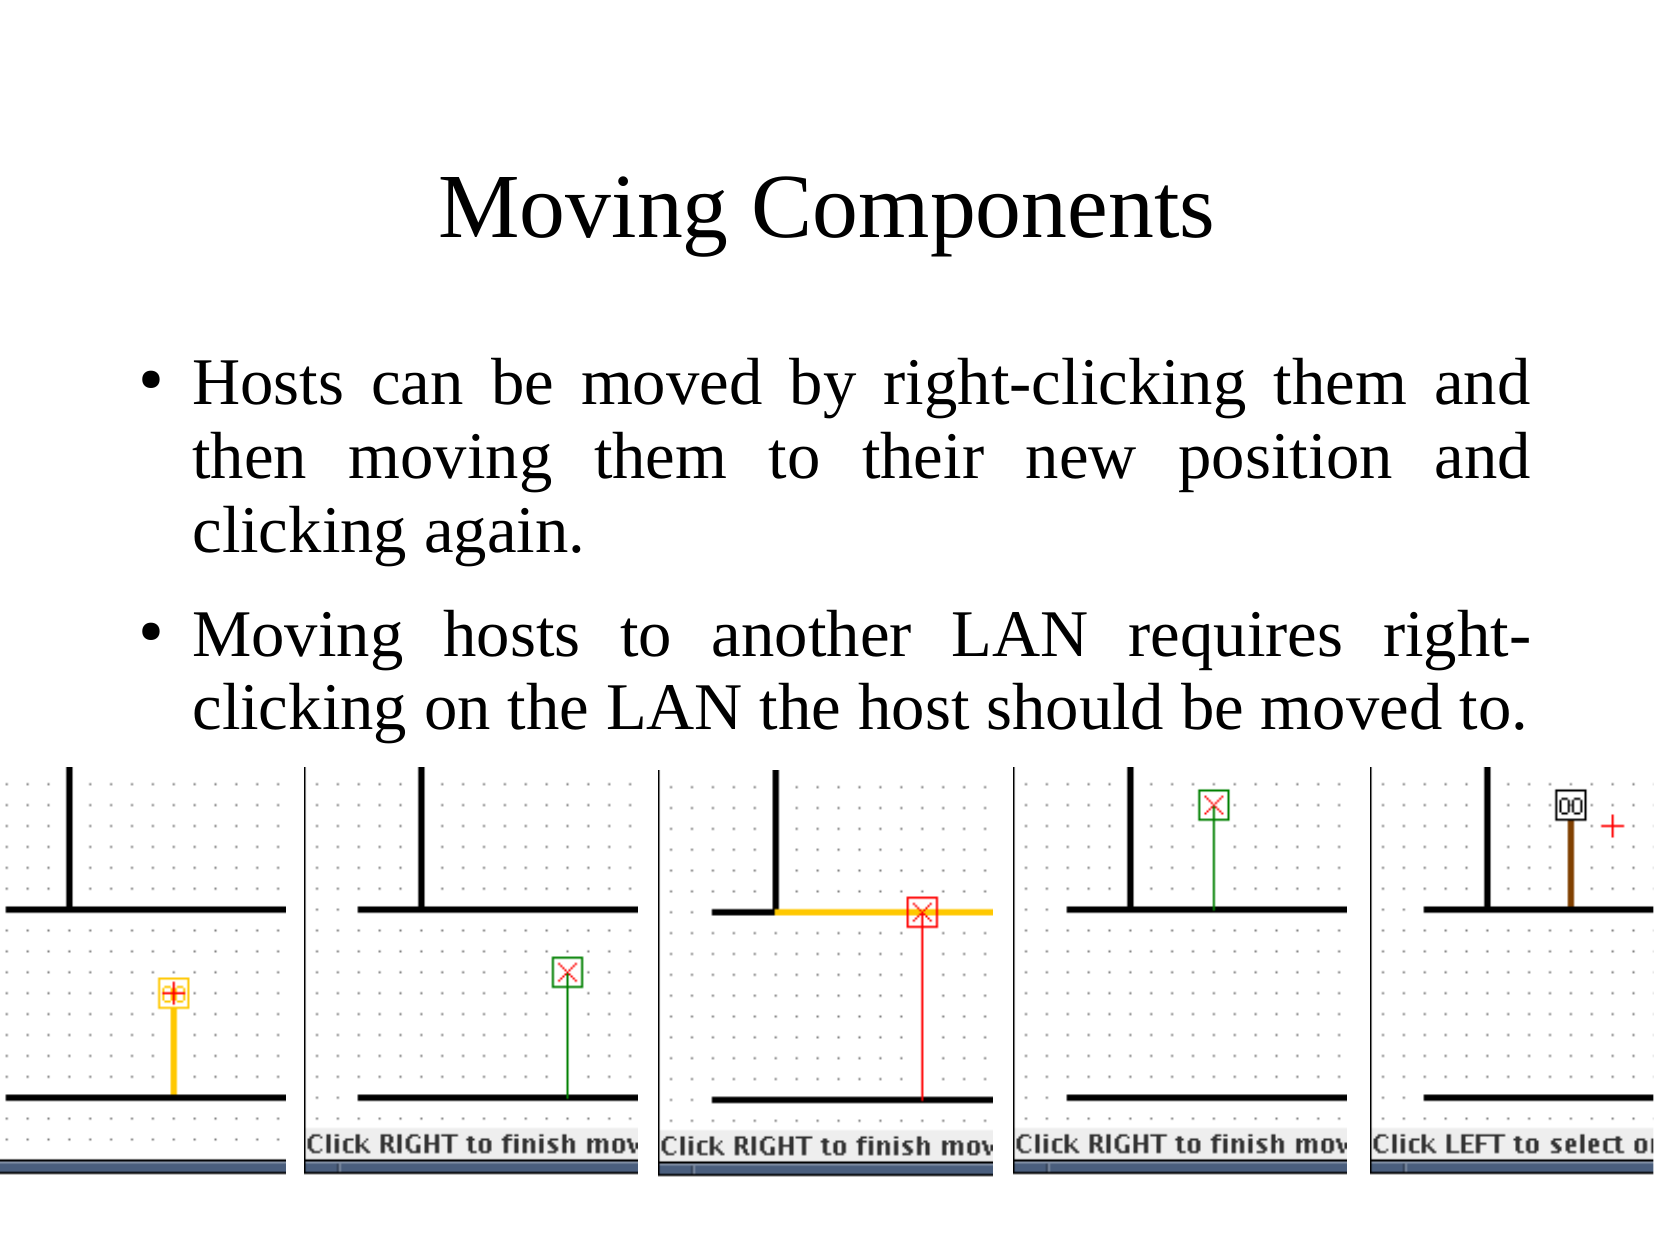

# Moving Components
Hosts can be moved by right-clicking them and then moving them to their new position and clicking again.
Moving hosts to another LAN requires right-clicking on the LAN the host should be moved to.